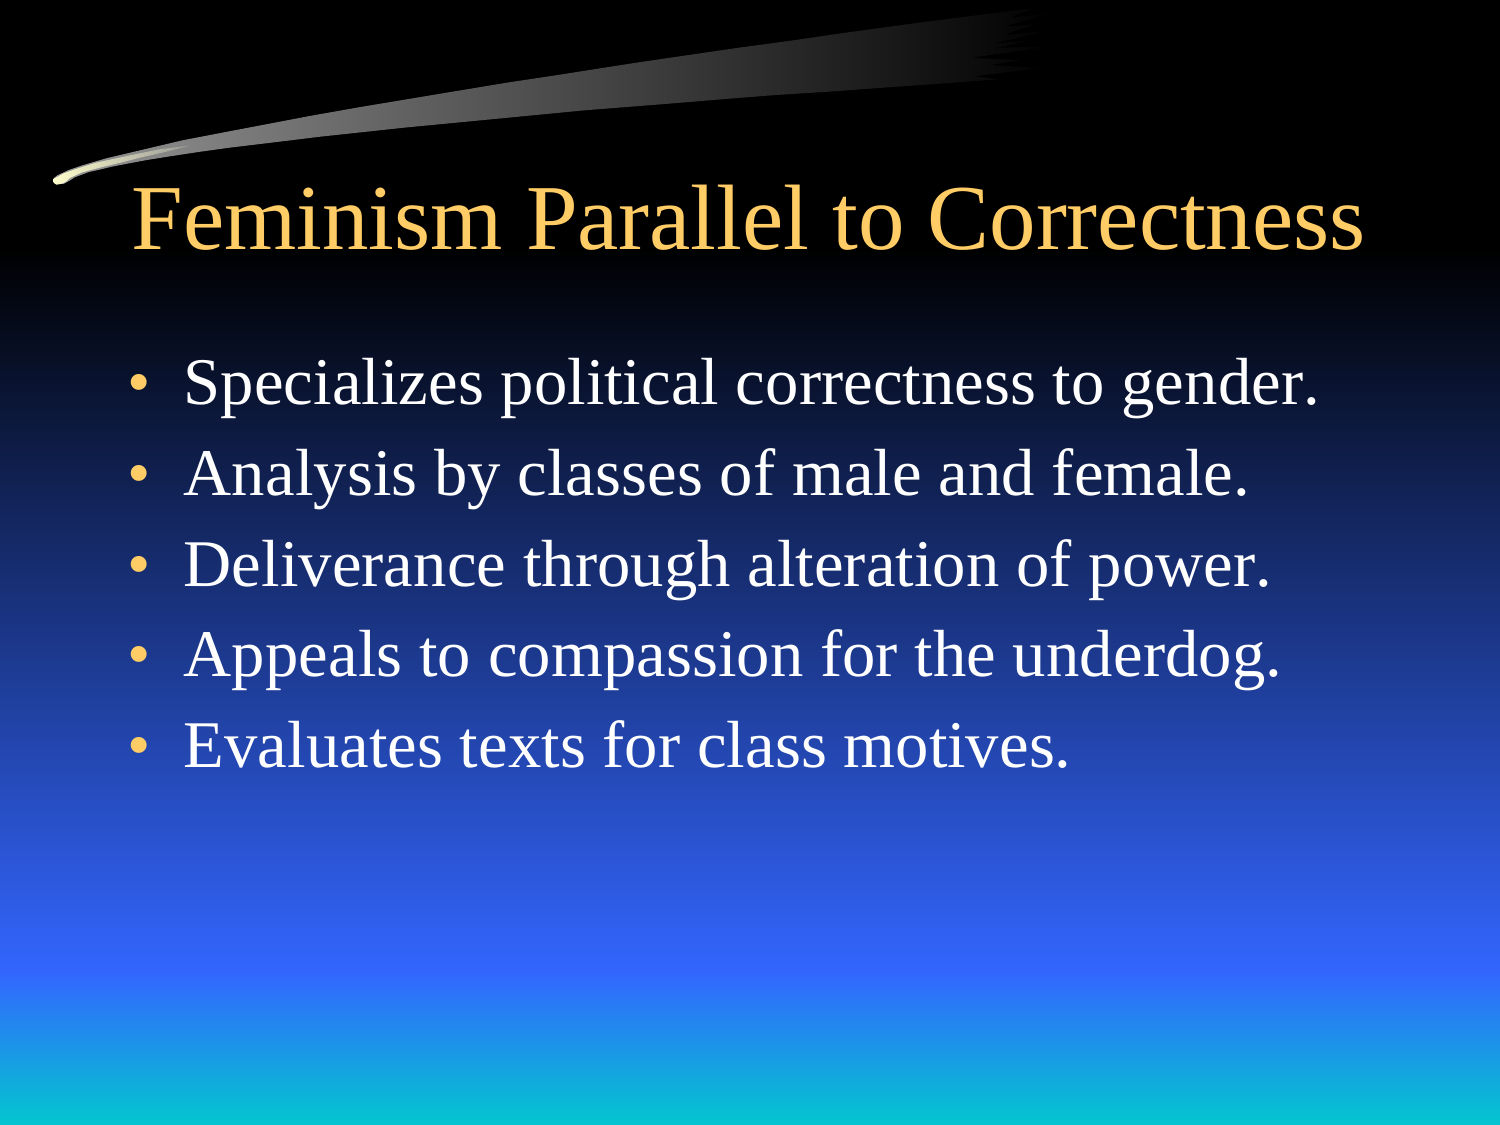

# Feminism Parallel to Correctness
Specializes political correctness to gender.
Analysis by classes of male and female.
Deliverance through alteration of power.
Appeals to compassion for the underdog.
Evaluates texts for class motives.